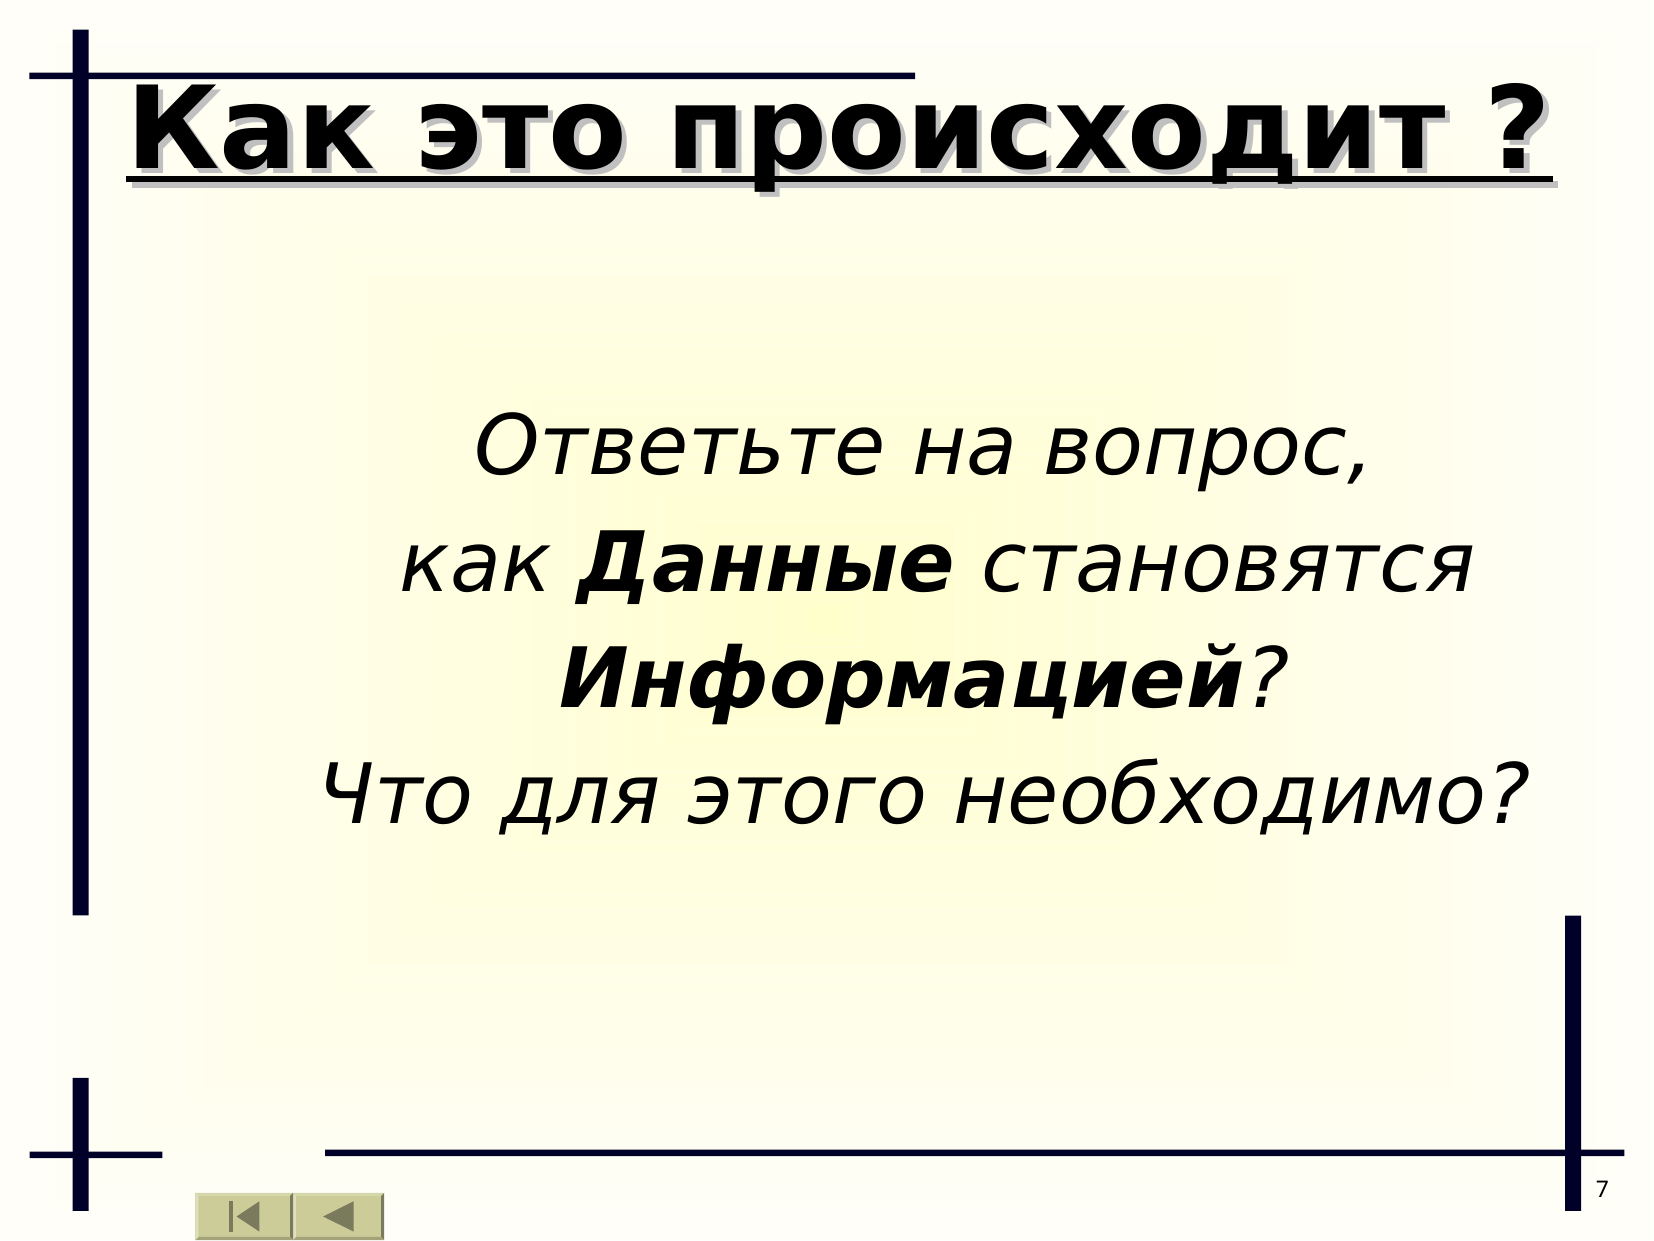

Как это происходит ?
Ответьте на вопрос,
 как Данные становятся Информацией?
Что для этого необходимо?